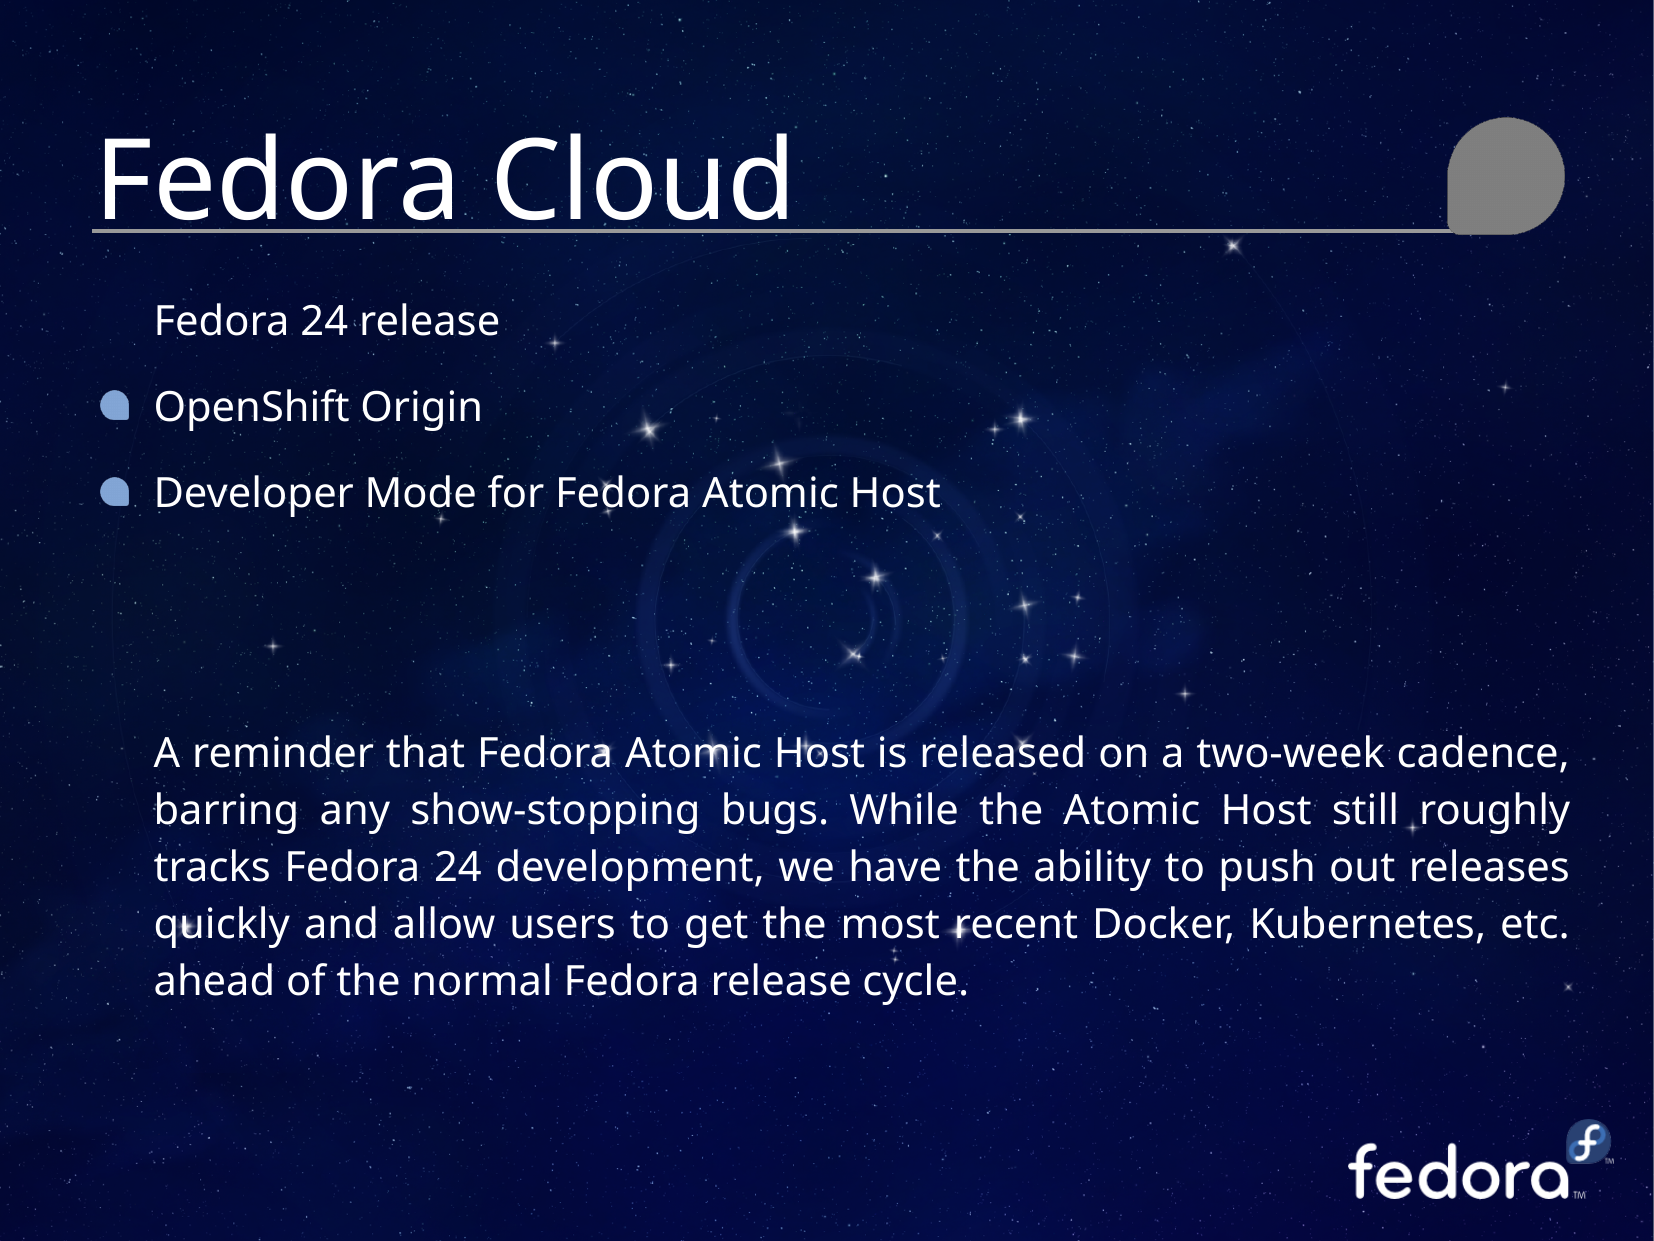

Fedora Cloud
# Fedora 24 release
OpenShift Origin
Developer Mode for Fedora Atomic Host
A reminder that Fedora Atomic Host is released on a two-week cadence, barring any show-stopping bugs. While the Atomic Host still roughly tracks Fedora 24 development, we have the ability to push out releases quickly and allow users to get the most recent Docker, Kubernetes, etc. ahead of the normal Fedora release cycle.